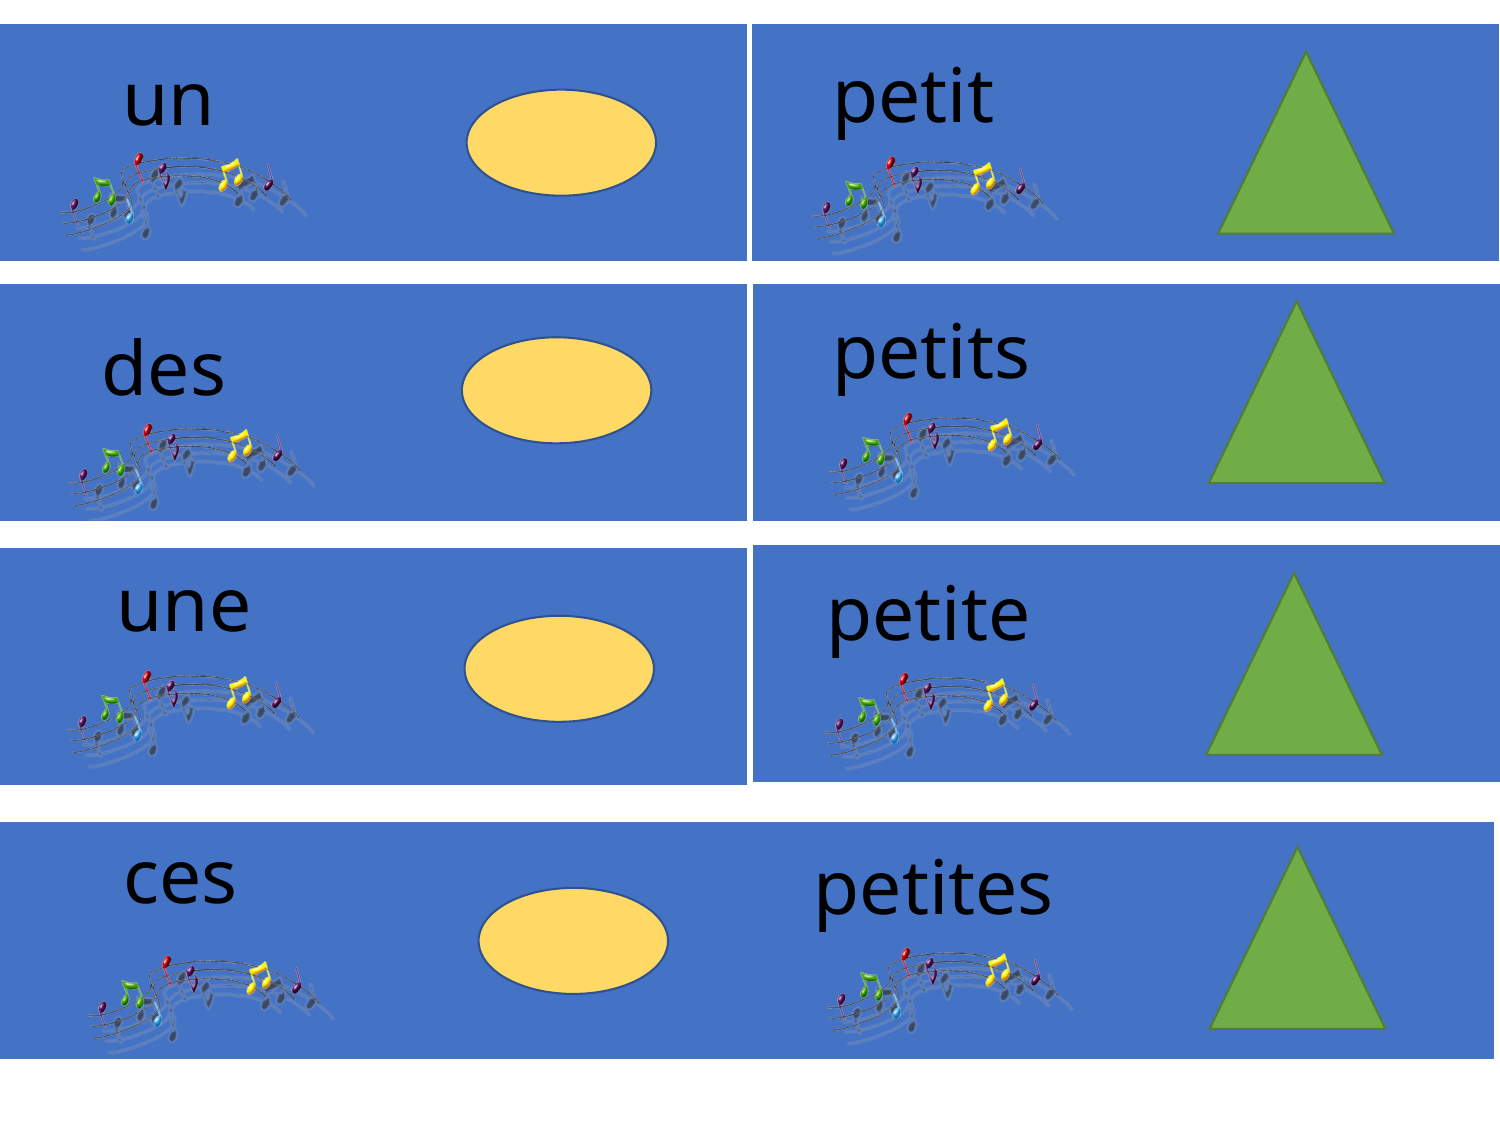

| | |
| --- | --- |
| | |
| --- | --- |
petit
un
| | |
| --- | --- |
| | |
| --- | --- |
petits
des
| | |
| --- | --- |
| | |
| --- | --- |
une
petite
ces
| | |
| --- | --- |
| | |
| --- | --- |
petites